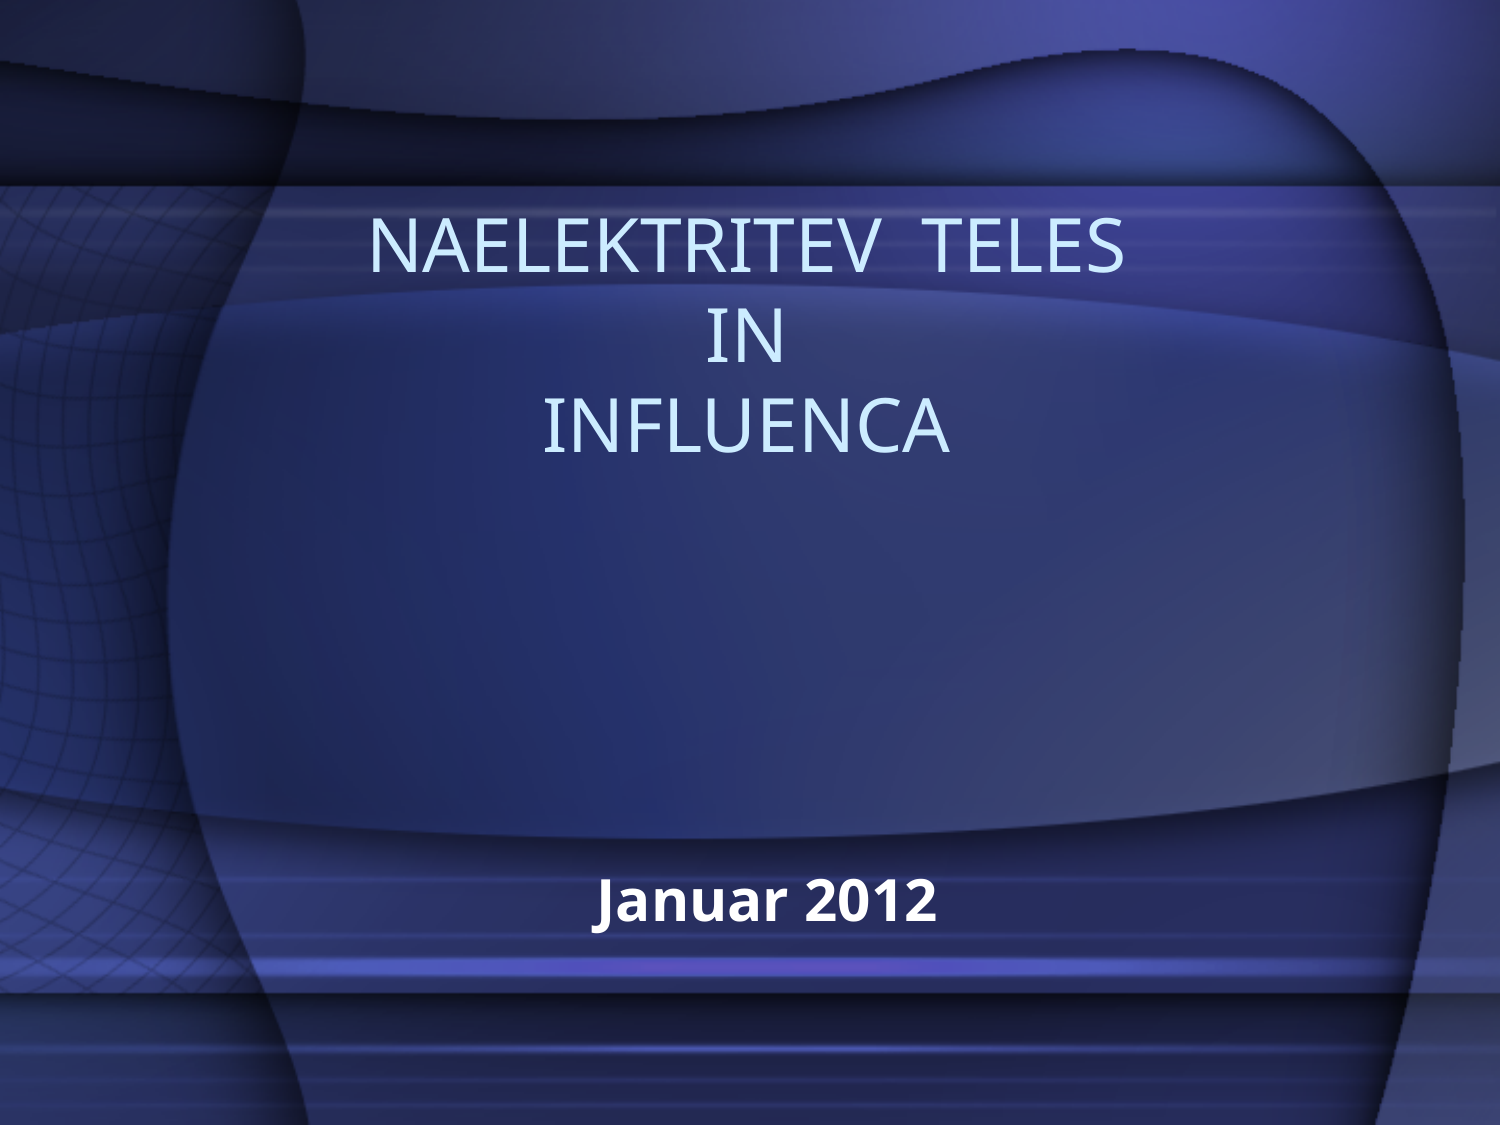

# NAELEKTRITEV TELES IN INFLUENCA
Januar 2012